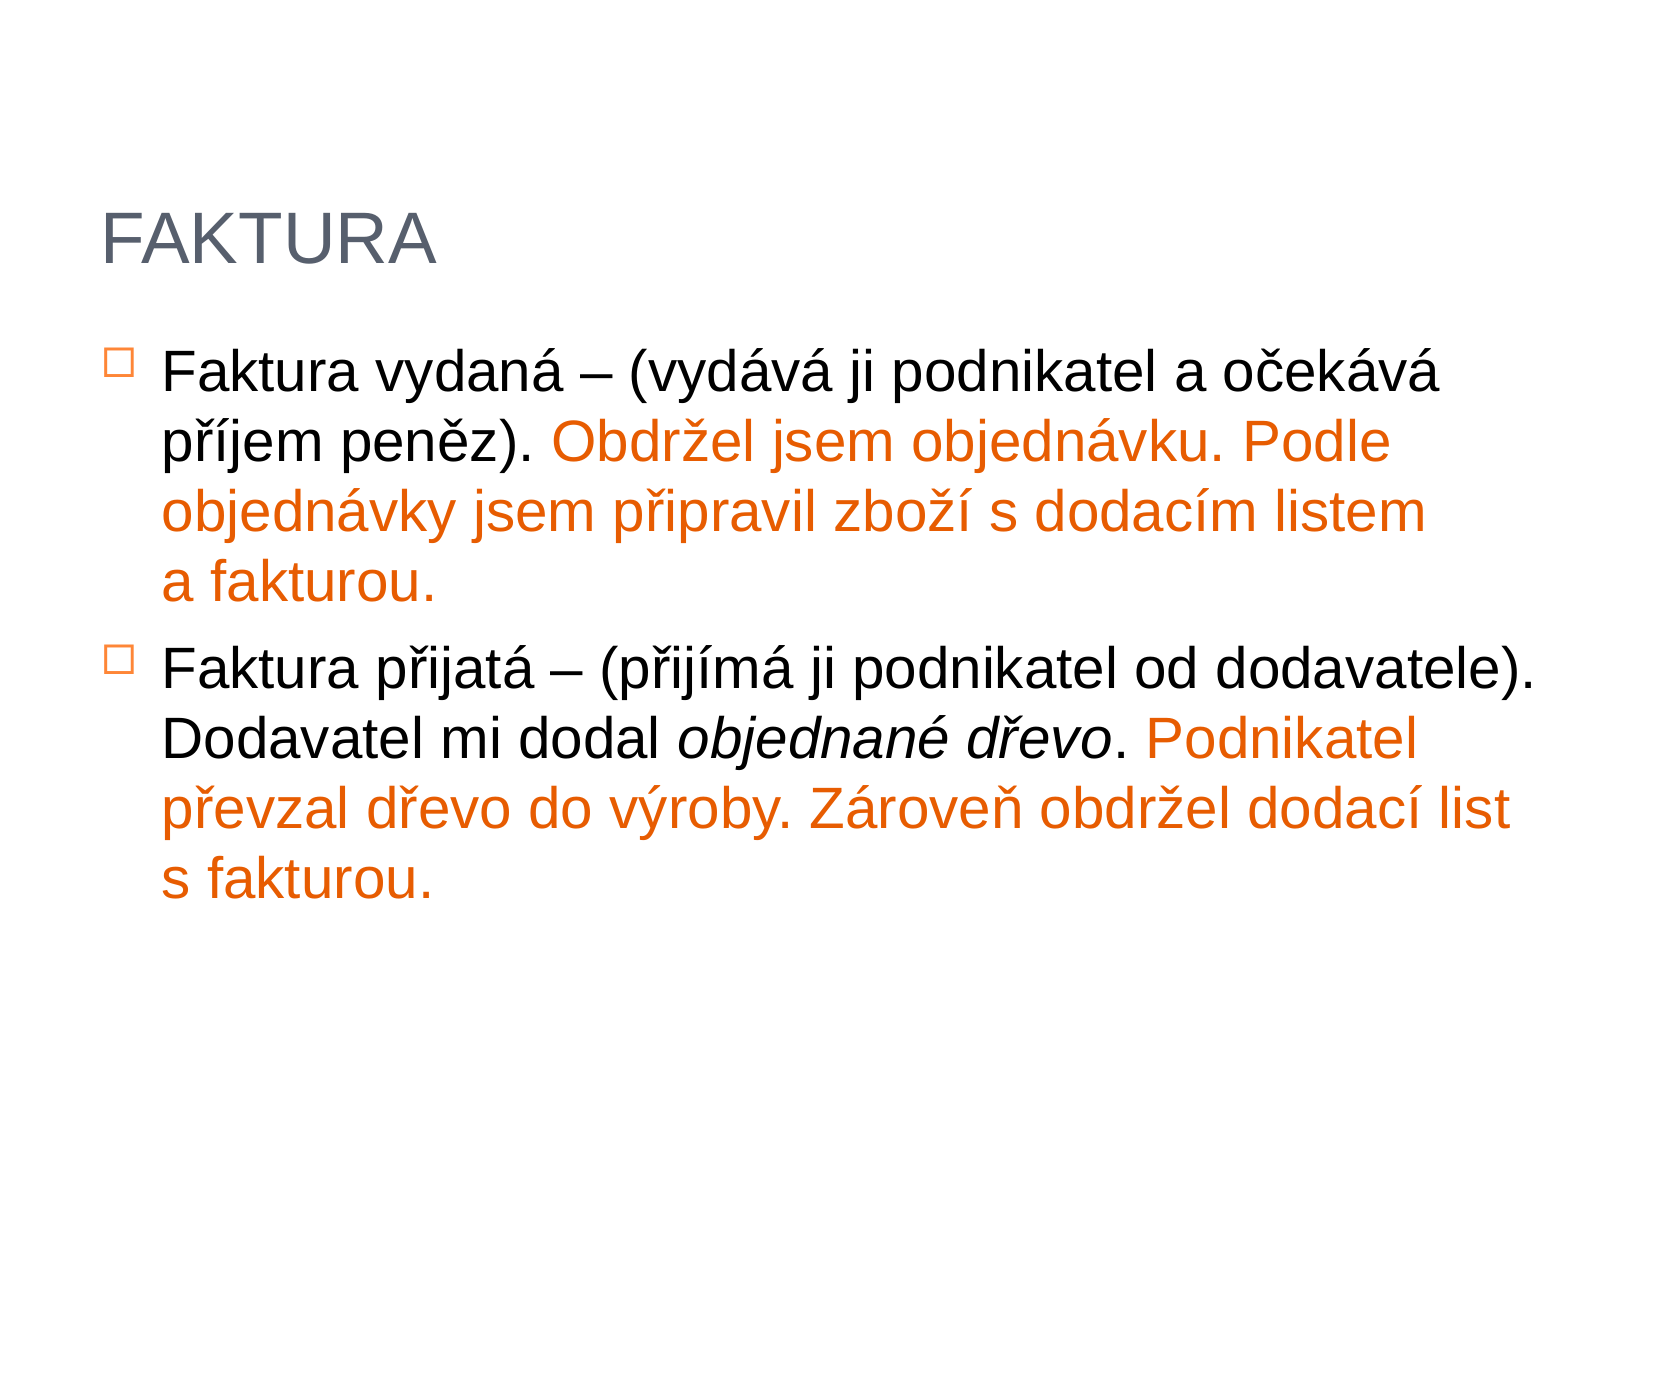

# FAKTURA
Faktura vydaná – (vydává ji podnikatel a očekává příjem peněz). Obdržel jsem objednávku. Podle objednávky jsem připravil zboží s dodacím listem
a fakturou.
Faktura přijatá – (přijímá ji podnikatel od dodavatele). Dodavatel mi dodal objednané dřevo. Podnikatel převzal dřevo do výroby. Zároveň obdržel dodací list
s fakturou.